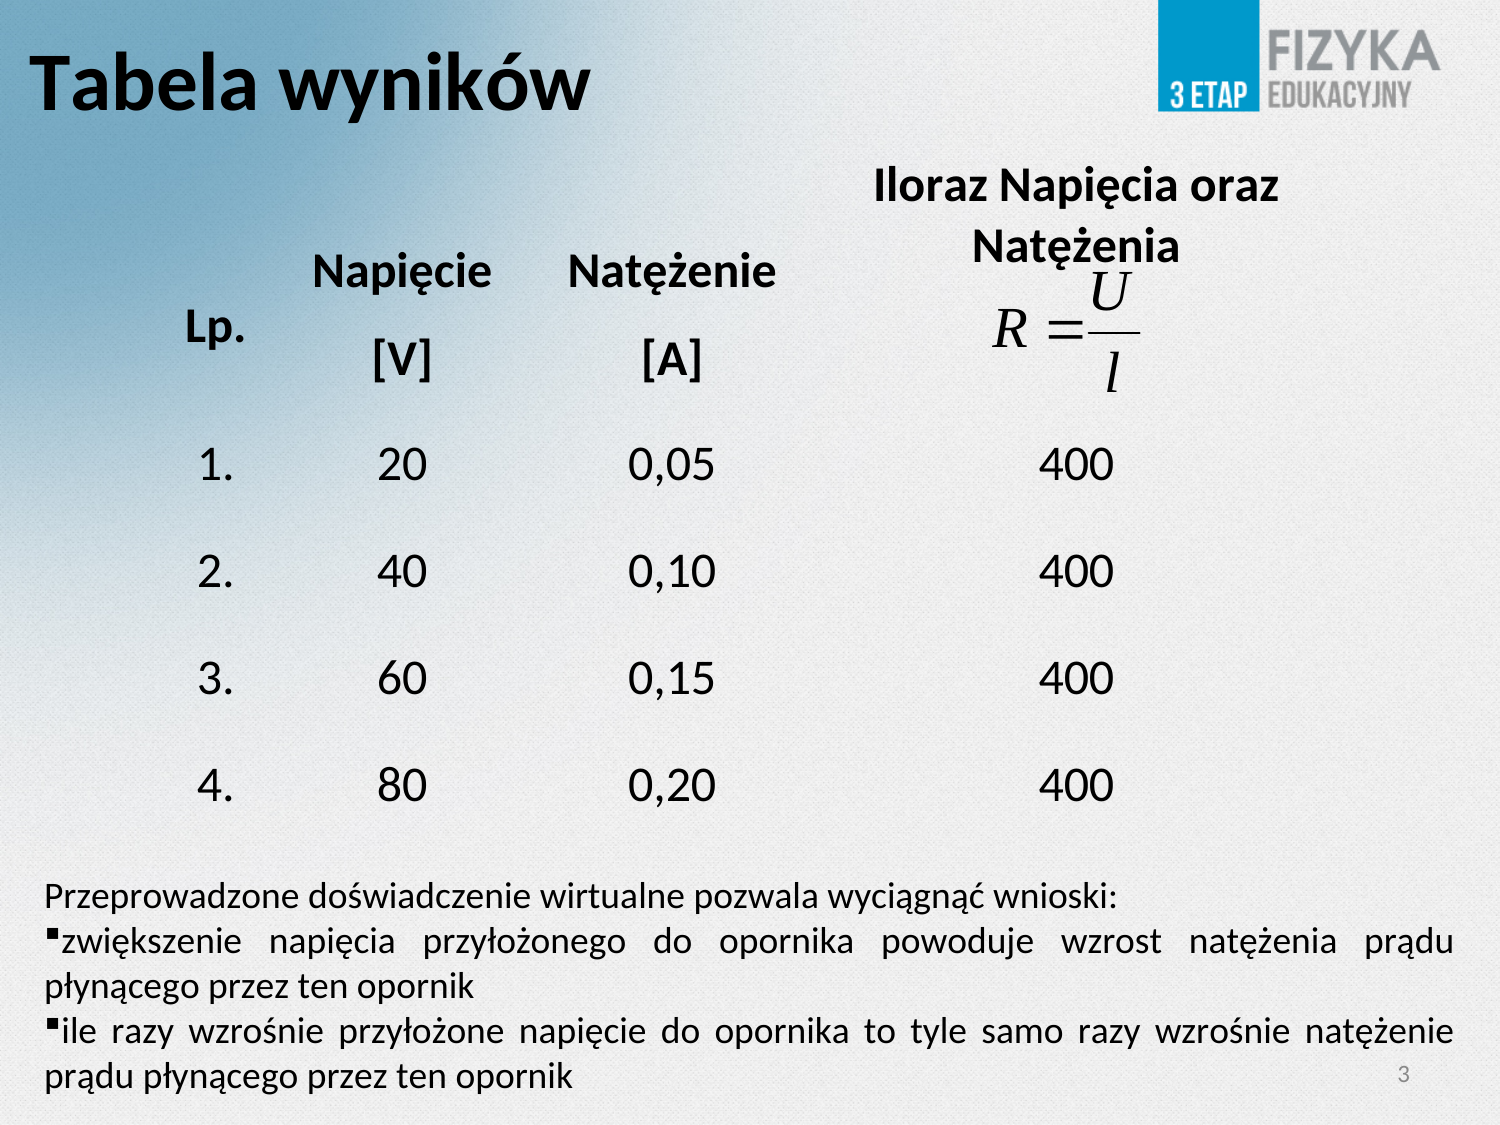

Tabela wyników
| Lp. | Napięcie [V] | Natężenie [A] | Iloraz Napięcia oraz Natężenia |
| --- | --- | --- | --- |
| 1. | 20 | 0,05 | 400 |
| 2. | 40 | 0,10 | 400 |
| 3. | 60 | 0,15 | 400 |
| 4. | 80 | 0,20 | 400 |
Przeprowadzone doświadczenie wirtualne pozwala wyciągnąć wnioski:
zwiększenie napięcia przyłożonego do opornika powoduje wzrost natężenia prądu płynącego przez ten opornik
ile razy wzrośnie przyłożone napięcie do opornika to tyle samo razy wzrośnie natężenie prądu płynącego przez ten opornik